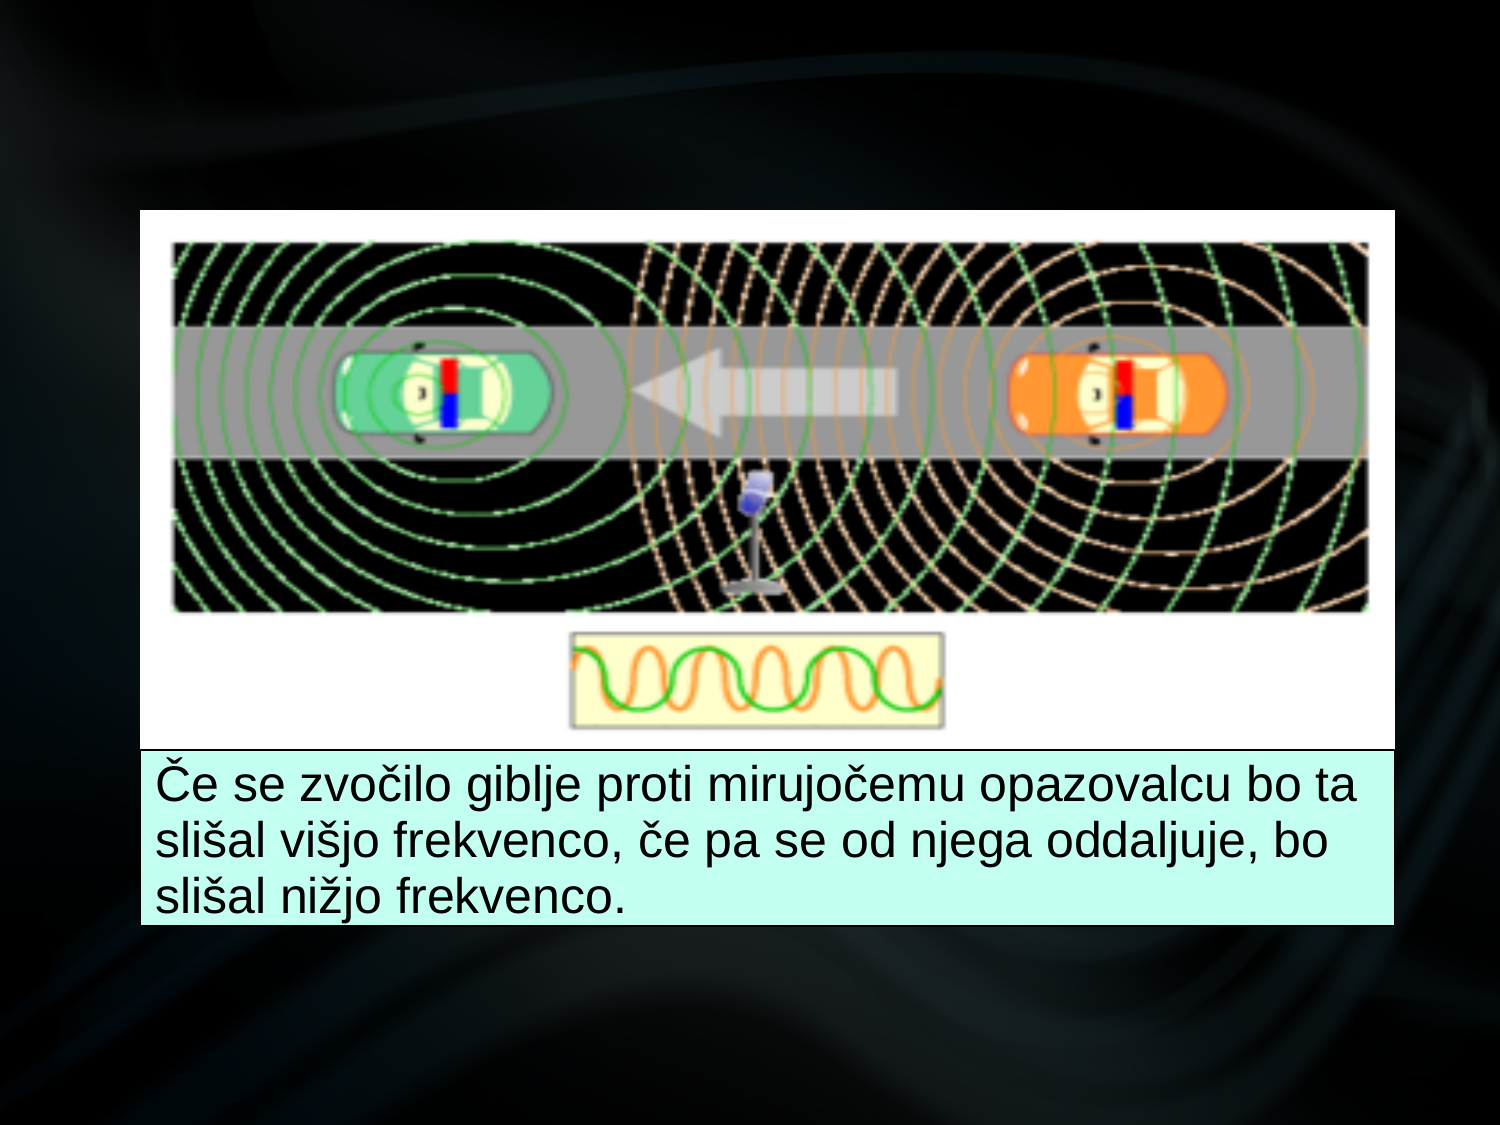

Če se zvočilo giblje proti mirujočemu opazovalcu bo ta slišal višjo frekvenco, če pa se od njega oddaljuje, bo slišal nižjo frekvenco.